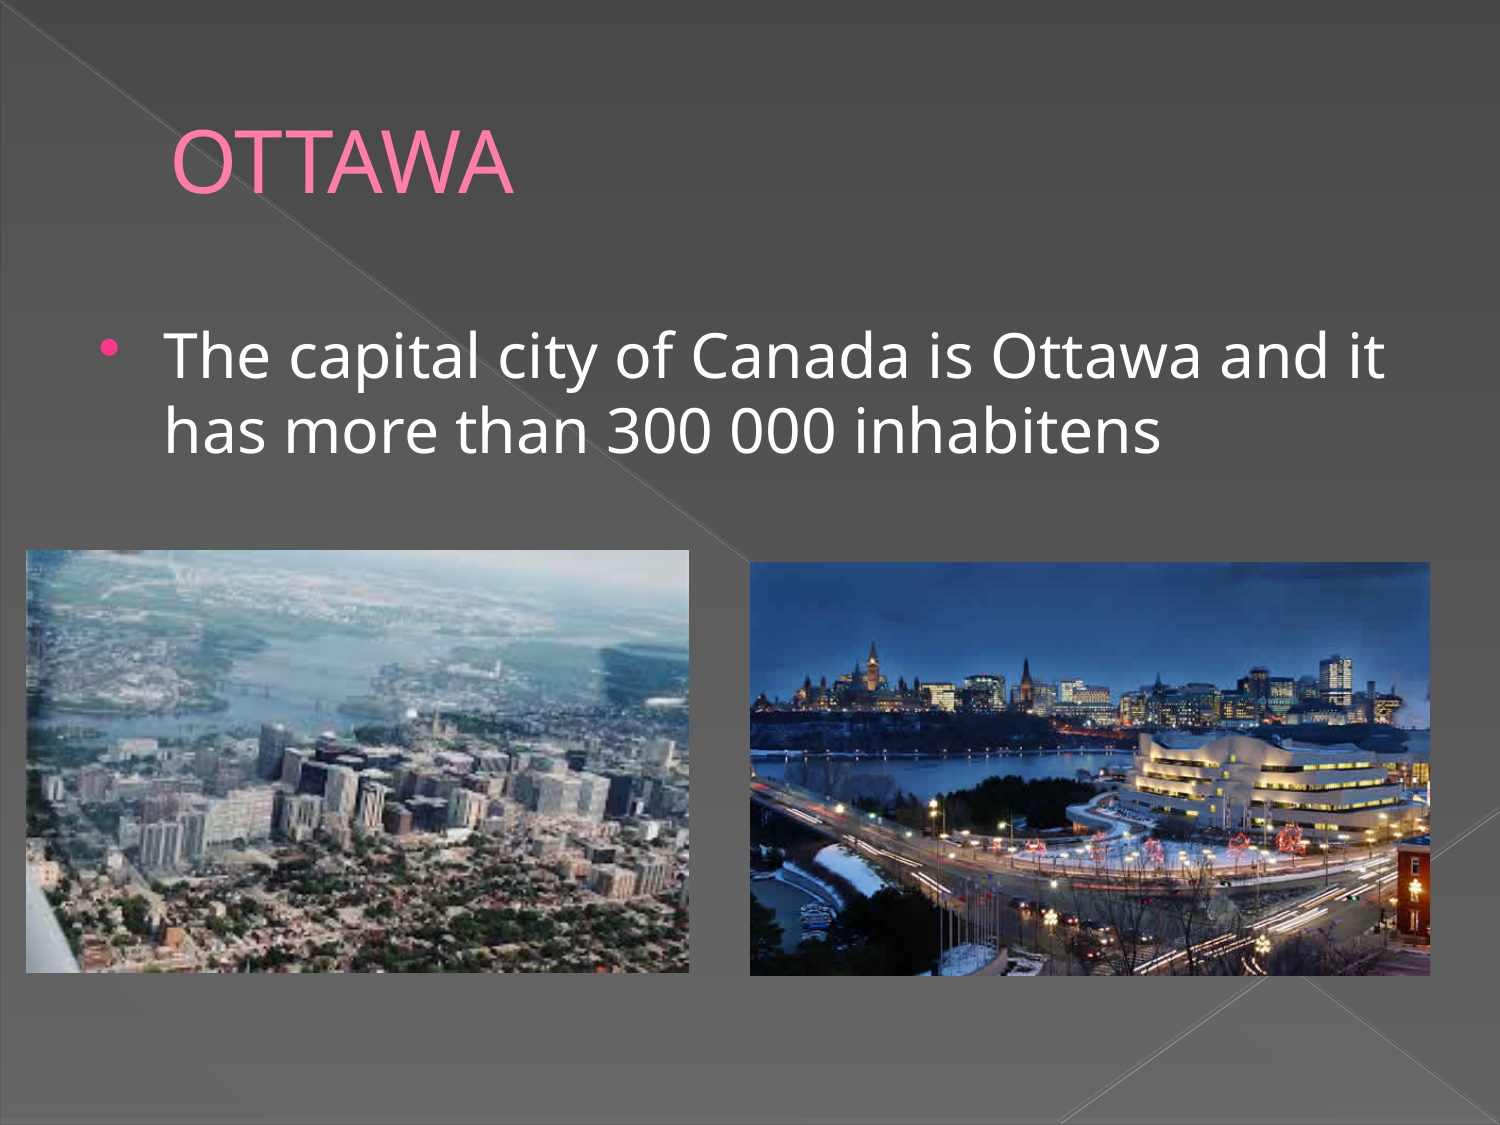

# OTTAWA
The capital city of Canada is Ottawa and it has more than 300 000 inhabitens